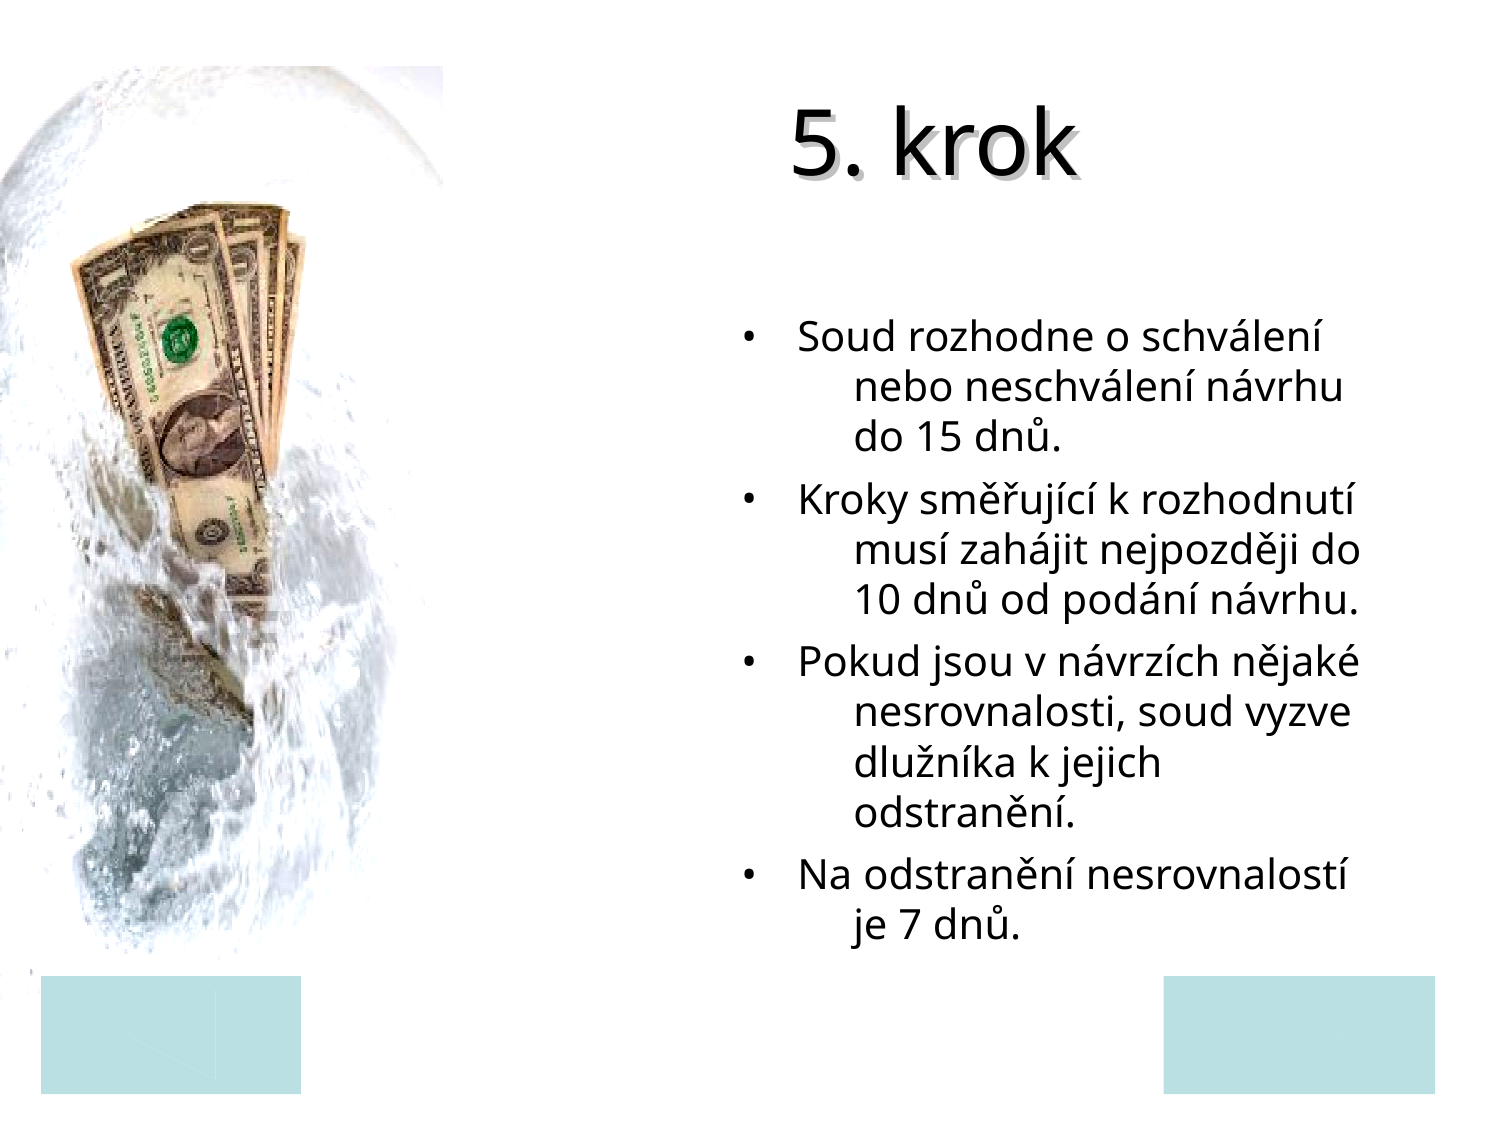

5. krok
Soud rozhodne o schválení nebo neschválení návrhu do 15 dnů.
Kroky směřující k rozhodnutí musí zahájit nejpozději do 10 dnů od podání návrhu.
Pokud jsou v návrzích nějaké nesrovnalosti, soud vyzve dlužníka k jejich odstranění.
Na odstranění nesrovnalostí je 7 dnů.